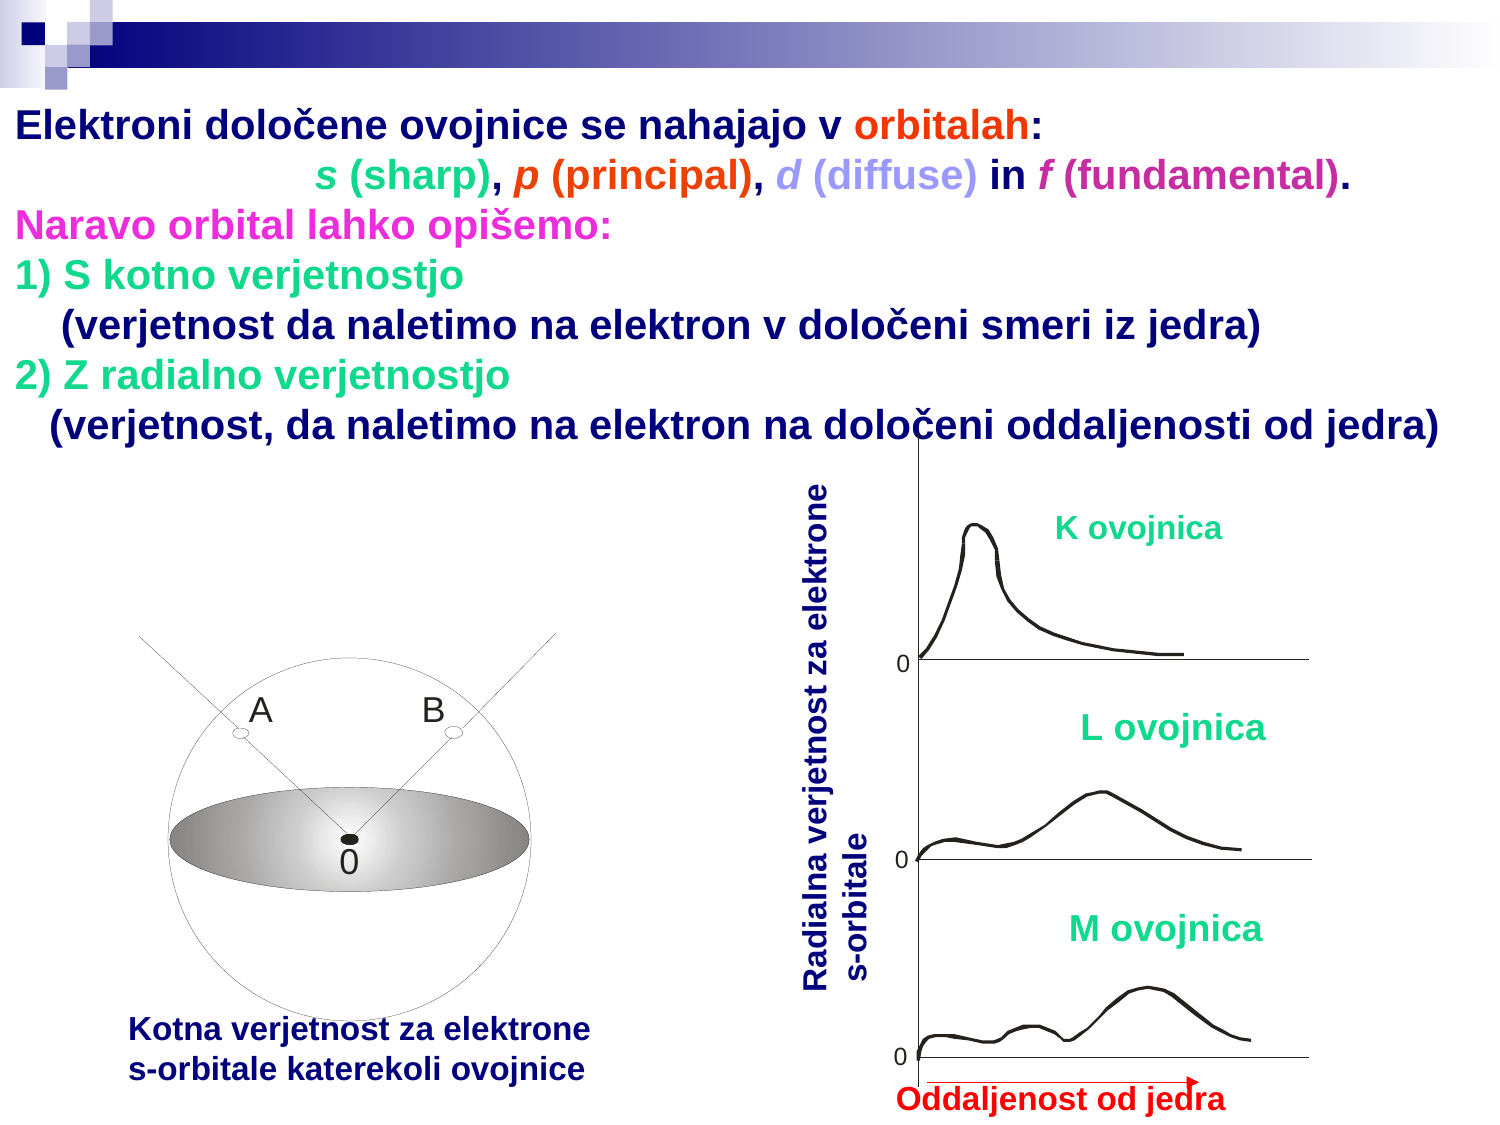

Elektroni določene ovojnice se nahajajo v orbitalah:
 			s (sharp), p (principal), d (diffuse) in f (fundamental).
Naravo orbital lahko opišemo:
1) S kotno verjetnostjo
 (verjetnost da naletimo na elektron v določeni smeri iz jedra)
2) Z radialno verjetnostjo
 (verjetnost, da naletimo na elektron na določeni oddaljenosti od jedra)
 K ovojnica
Radialna verjetnost za elektrone
 s-orbitale
L ovojnica
M ovojnica
Kotna verjetnost za elektrone
s-orbitale katerekoli ovojnice
Oddaljenost od jedra